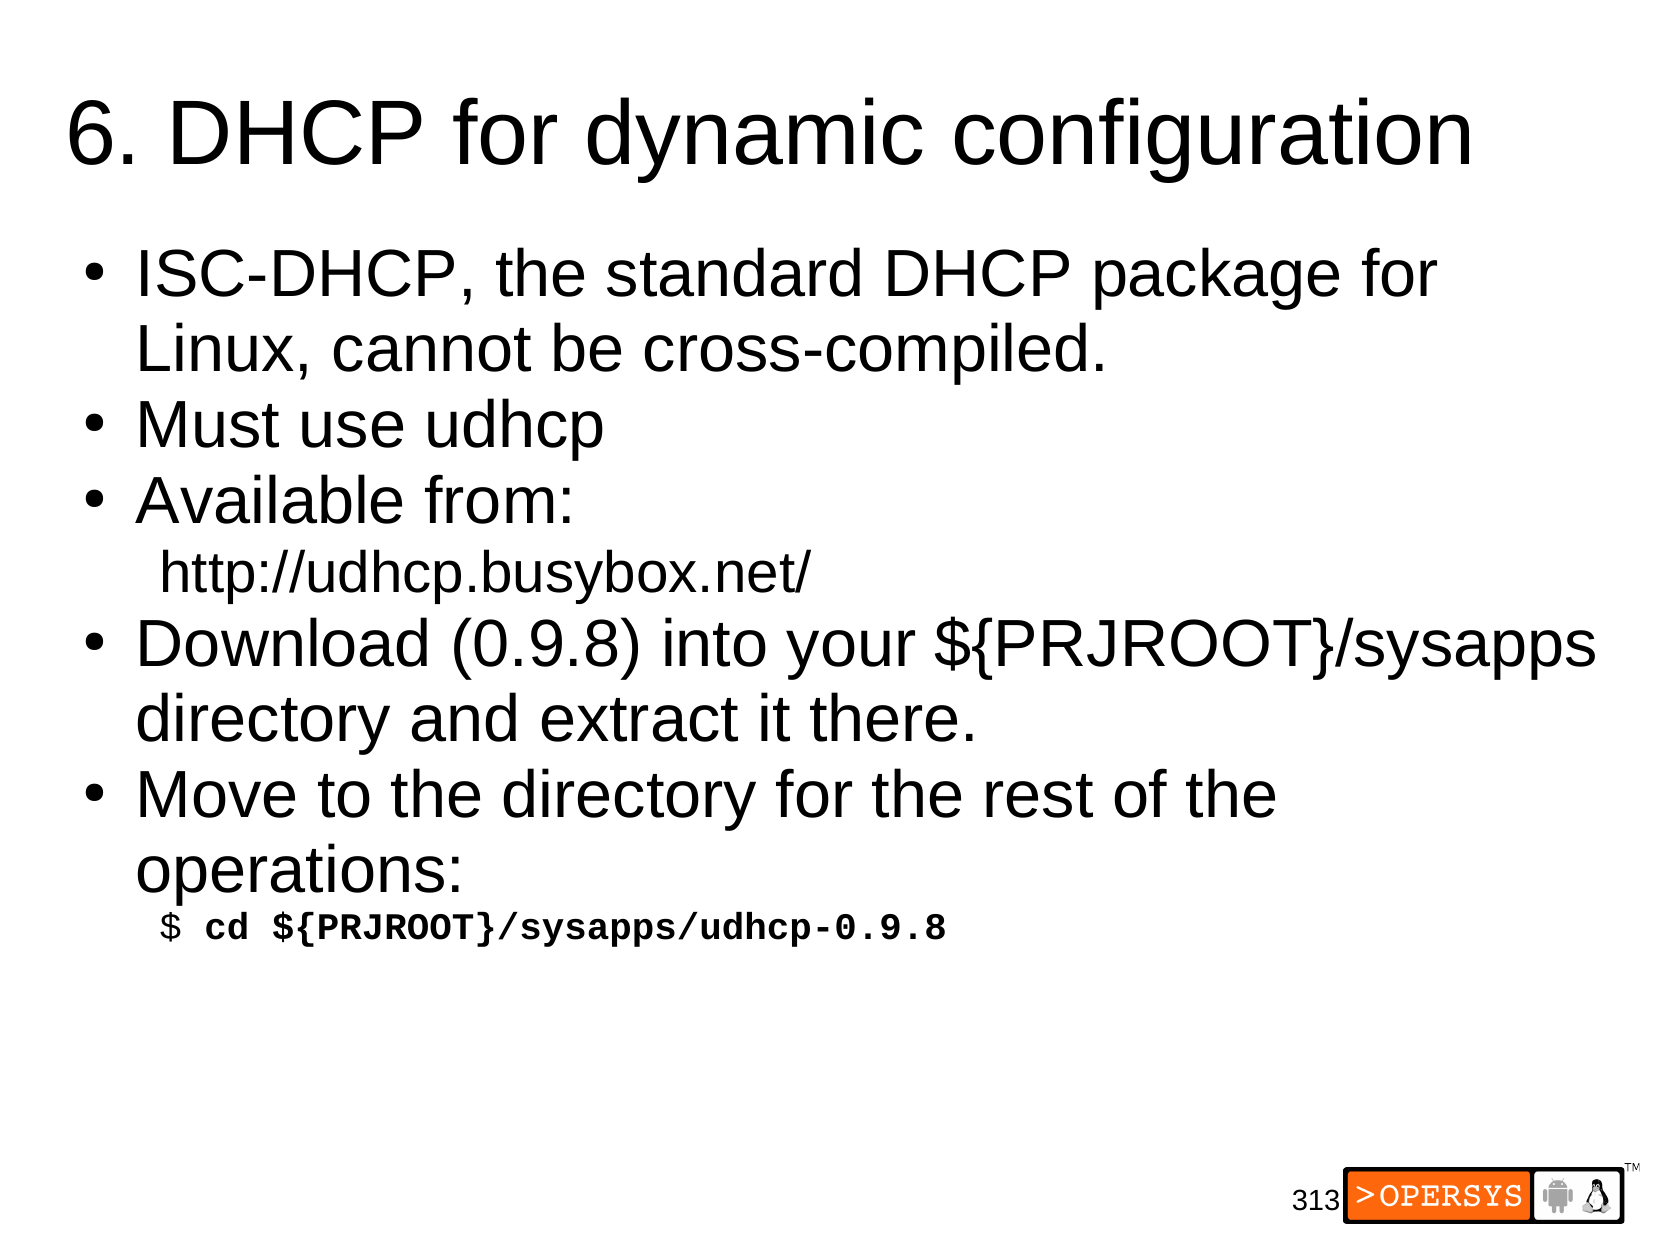

# 6. DHCP for dynamic configuration
ISC-DHCP, the standard DHCP package for Linux, cannot be cross-compiled.
Must use udhcp
Available from:
http://udhcp.busybox.net/
Download (0.9.8) into your ${PRJROOT}/sysapps directory and extract it there.
Move to the directory for the rest of the operations:
$ cd ${PRJROOT}/sysapps/udhcp-0.9.8